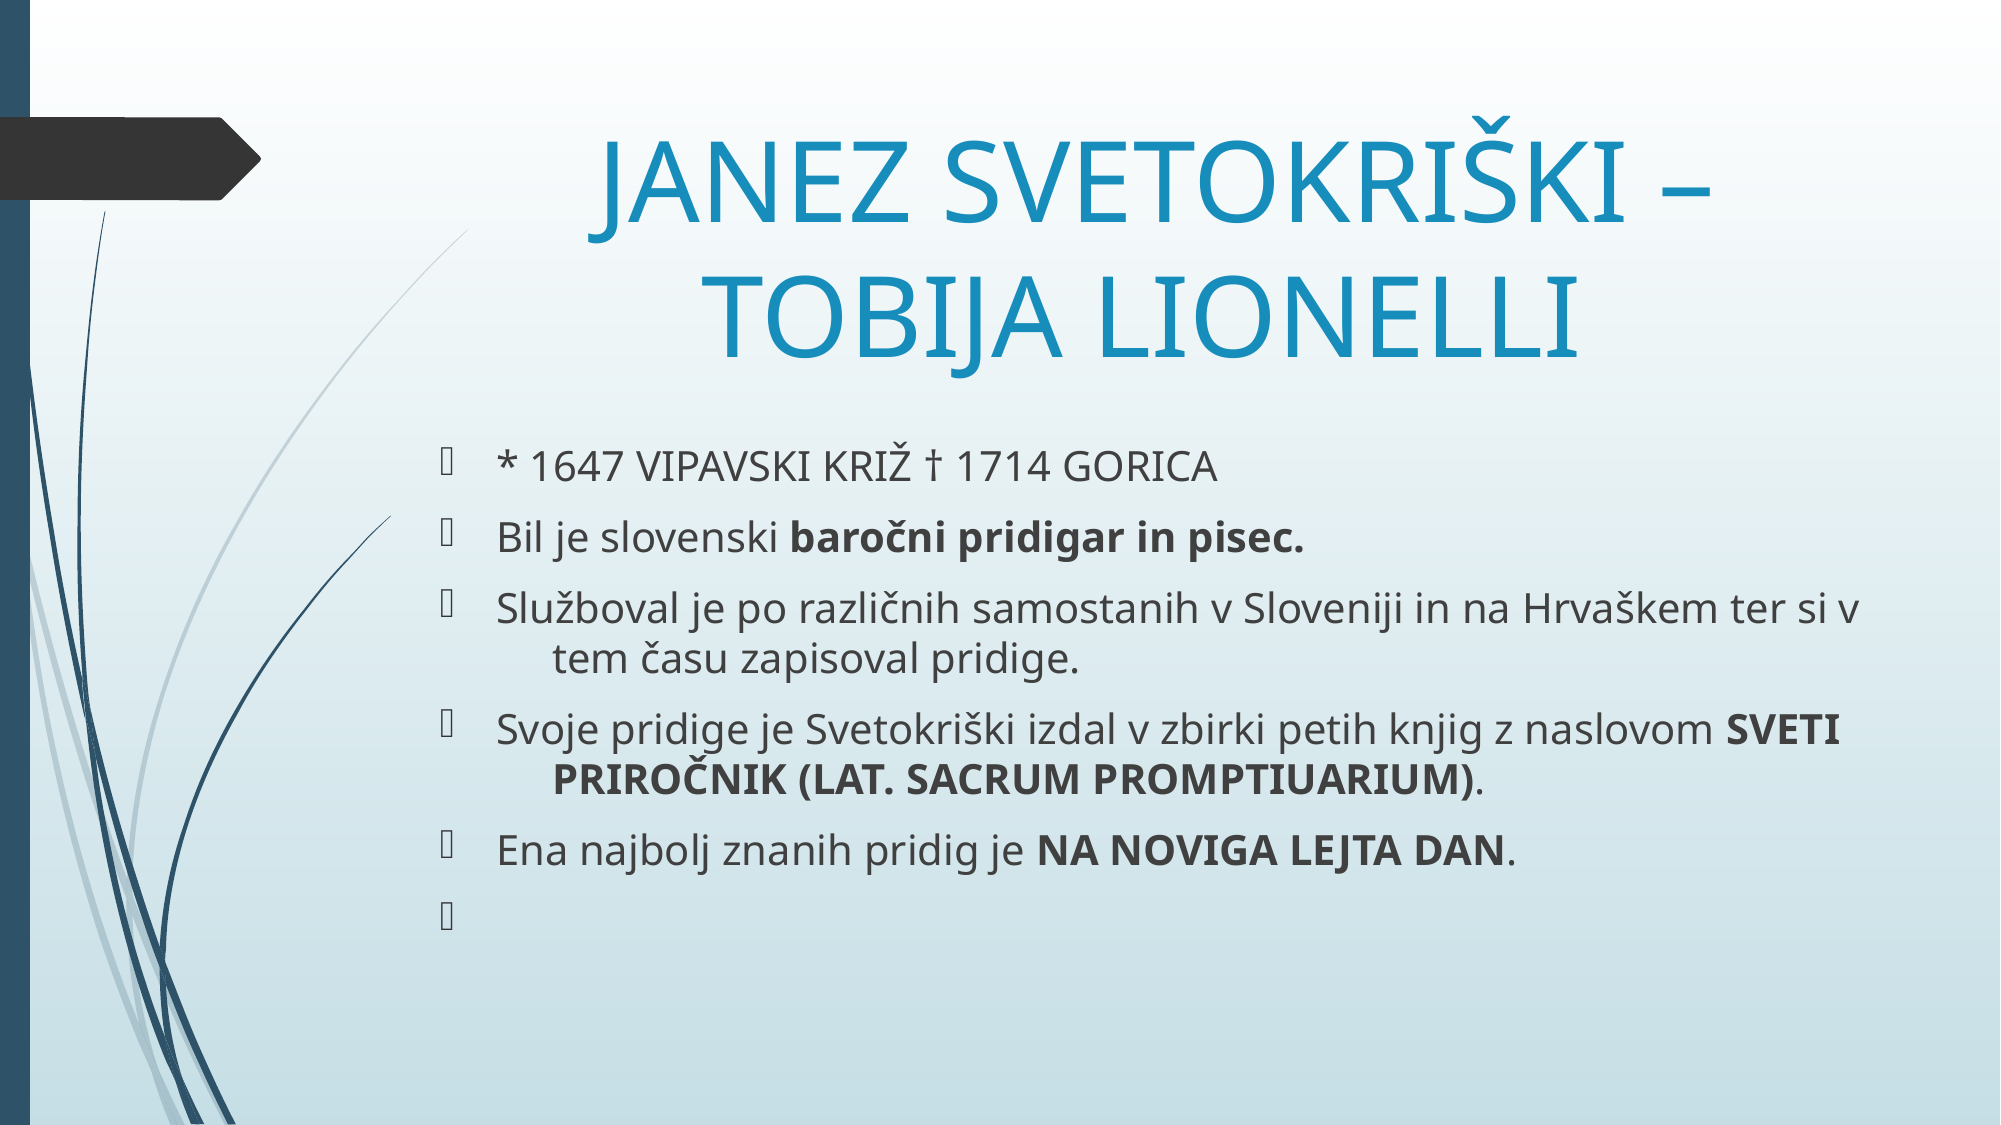

# JANEZ SVETOKRIŠKI – TOBIJA LIONELLI
* 1647 VIPAVSKI KRIŽ † 1714 GORICA
Bil je slovenski baročni pridigar in pisec.
Služboval je po različnih samostanih v Sloveniji in na Hrvaškem ter si v tem času zapisoval pridige.
Svoje pridige je Svetokriški izdal v zbirki petih knjig z naslovom SVETI PRIROČNIK (LAT. SACRUM PROMPTIUARIUM).
Ena najbolj znanih pridig je NA NOVIGA LEJTA DAN.